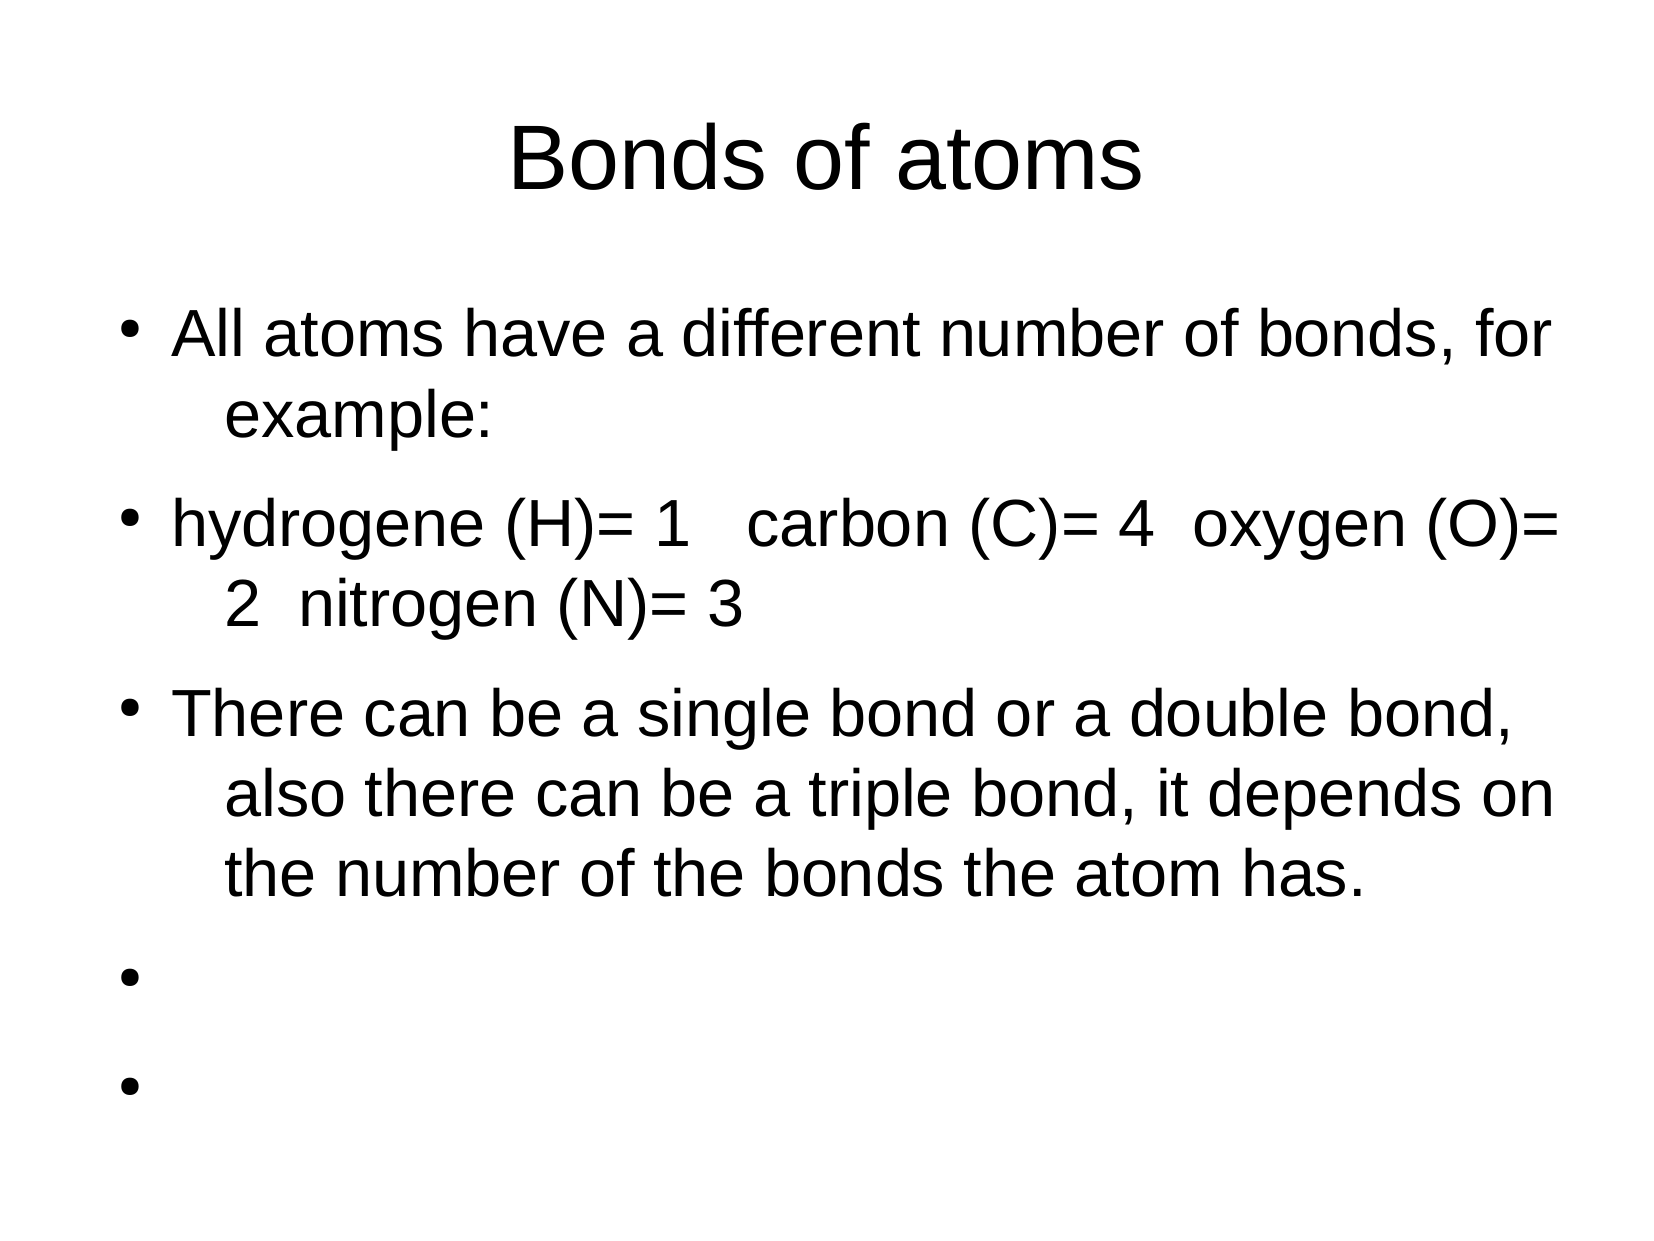

# Bonds of atoms
All atoms have a different number of bonds, for example:
hydrogene (H)= 1 carbon (C)= 4 oxygen (O)= 2 nitrogen (N)= 3
There can be a single bond or a double bond, also there can be a triple bond, it depends on the number of the bonds the atom has.